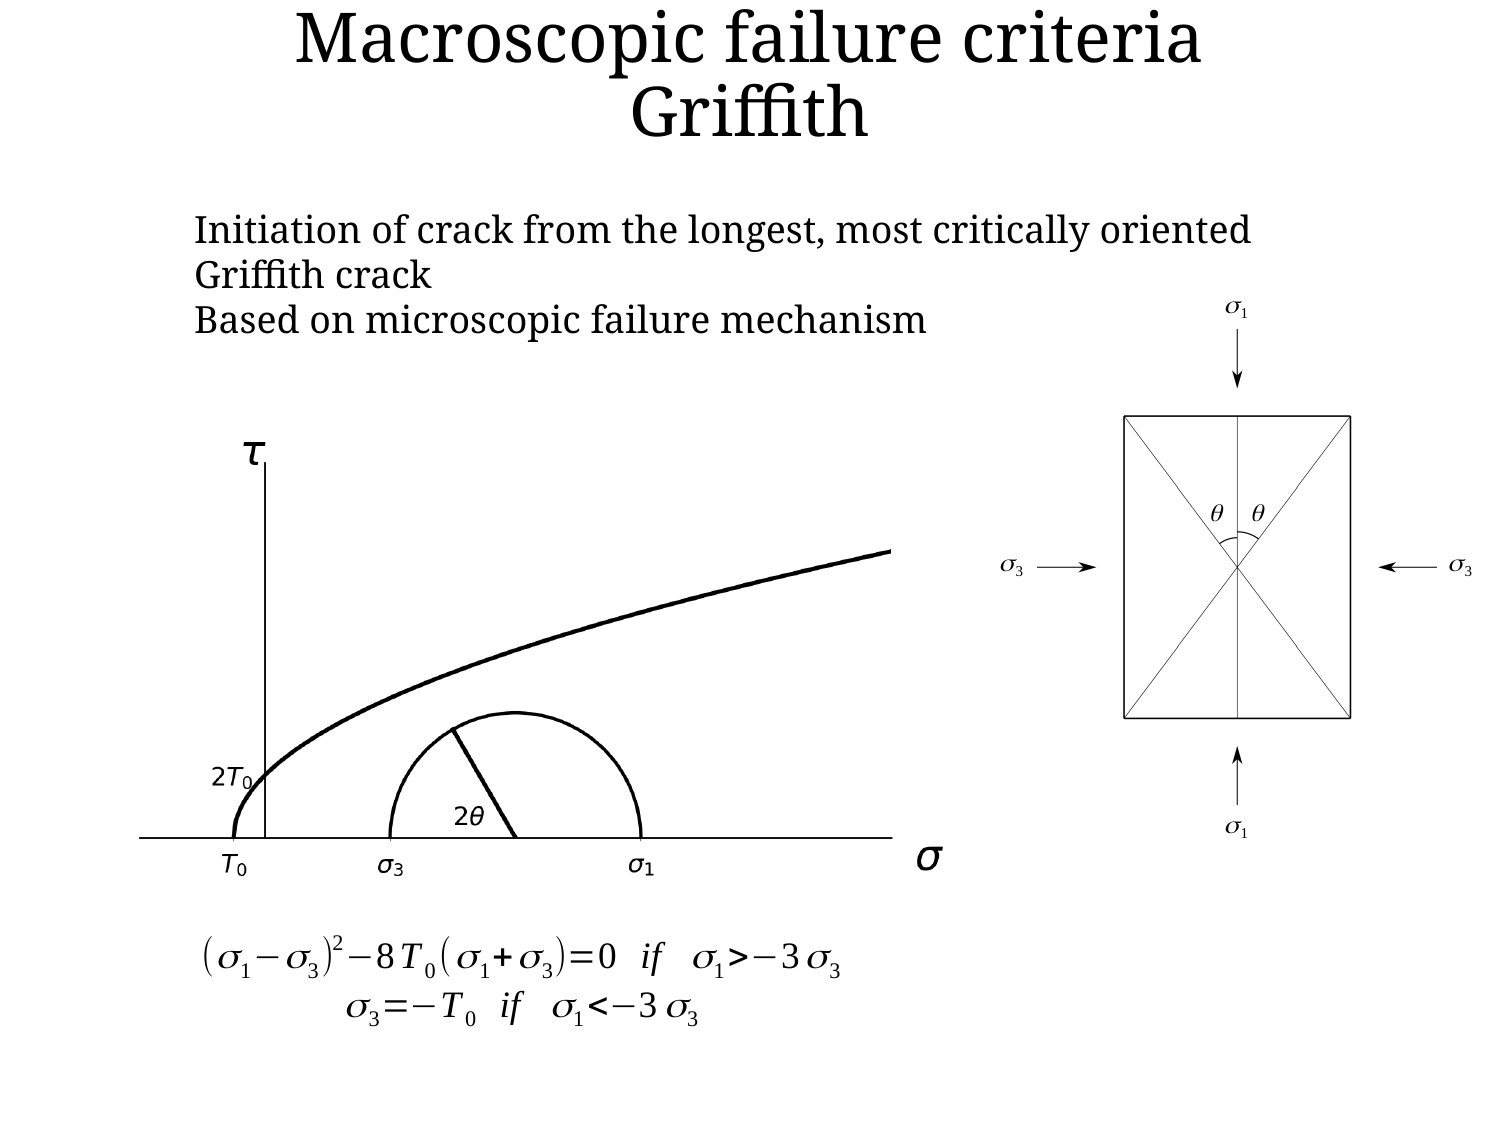

# Macroscopic failure criteria Griffith
Initiation of crack from the longest, most critically oriented Griffith crack
Based on microscopic failure mechanism